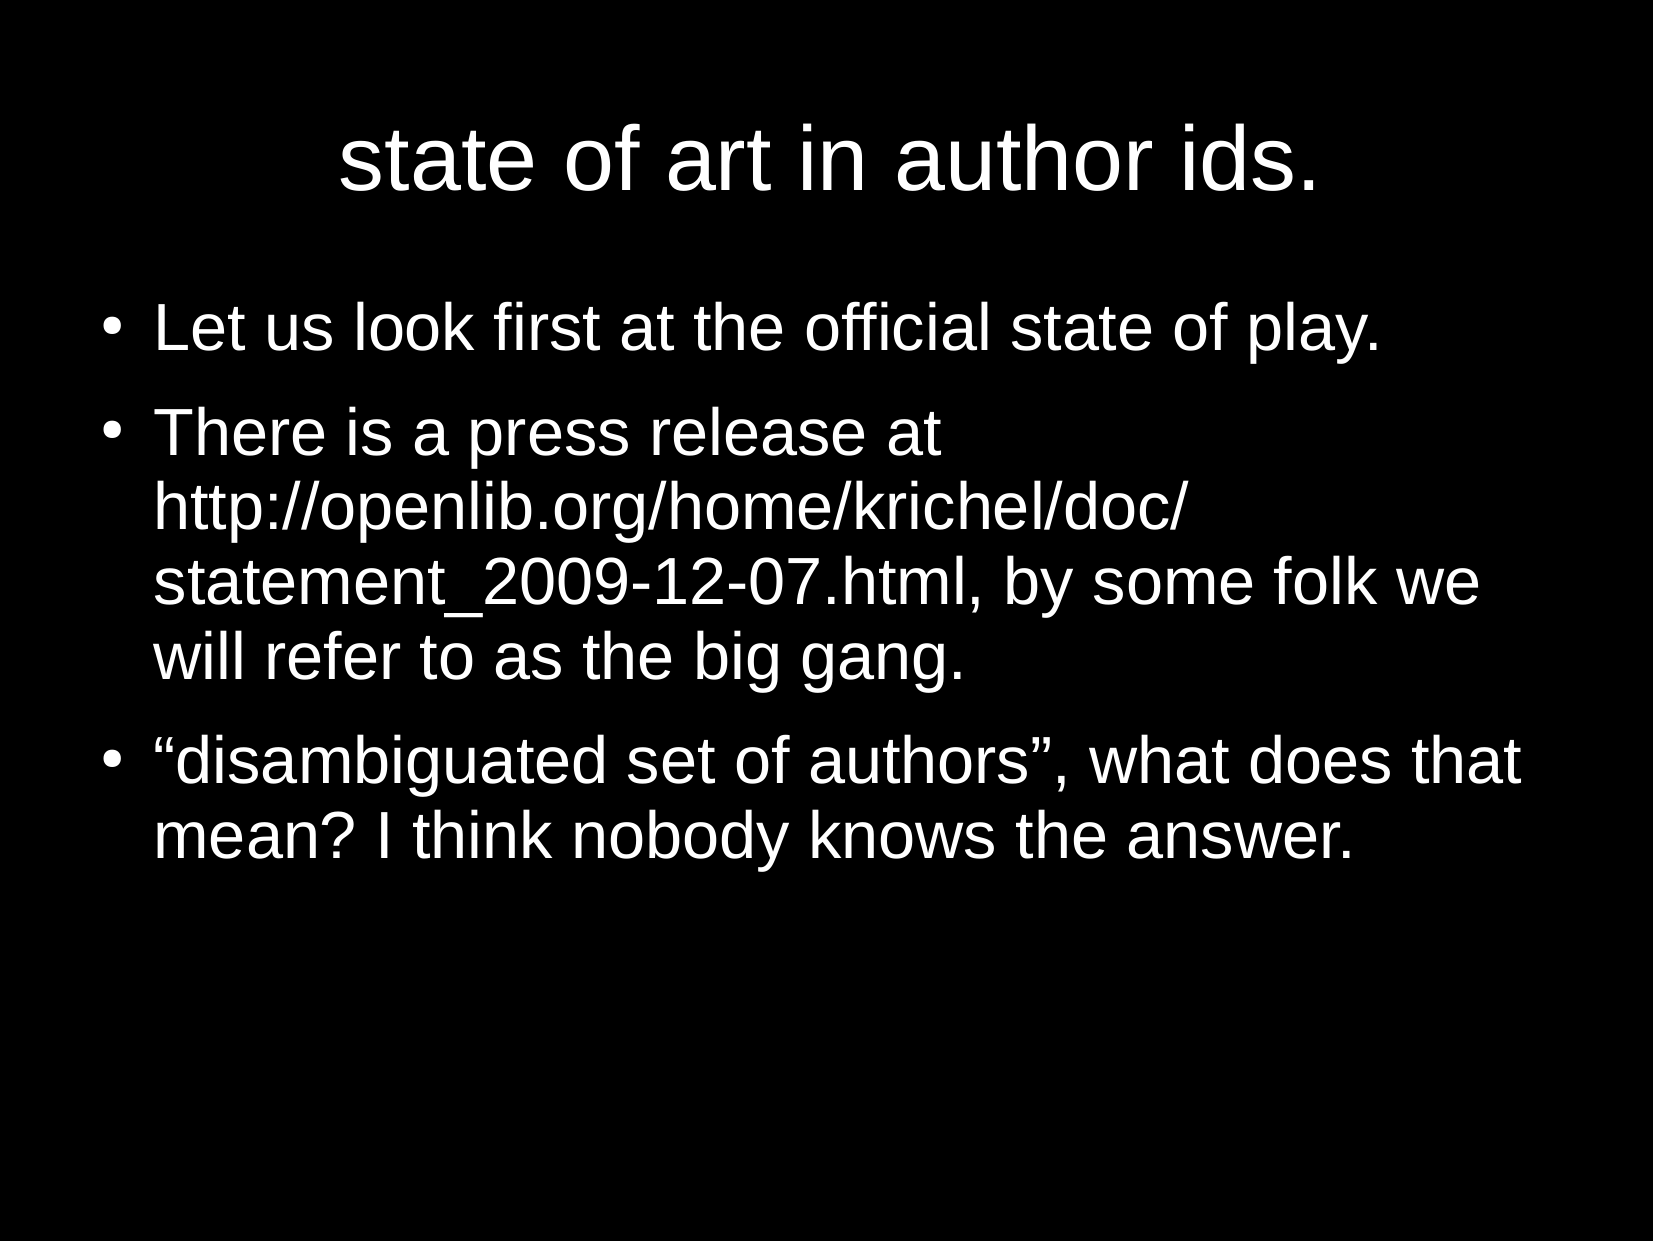

# state of art in author ids.
Let us look first at the official state of play.
There is a press release at http://openlib.org/home/krichel/doc/ statement_2009-12-07.html, by some folk we will refer to as the big gang.
“disambiguated set of authors”, what does that mean? I think nobody knows the answer.